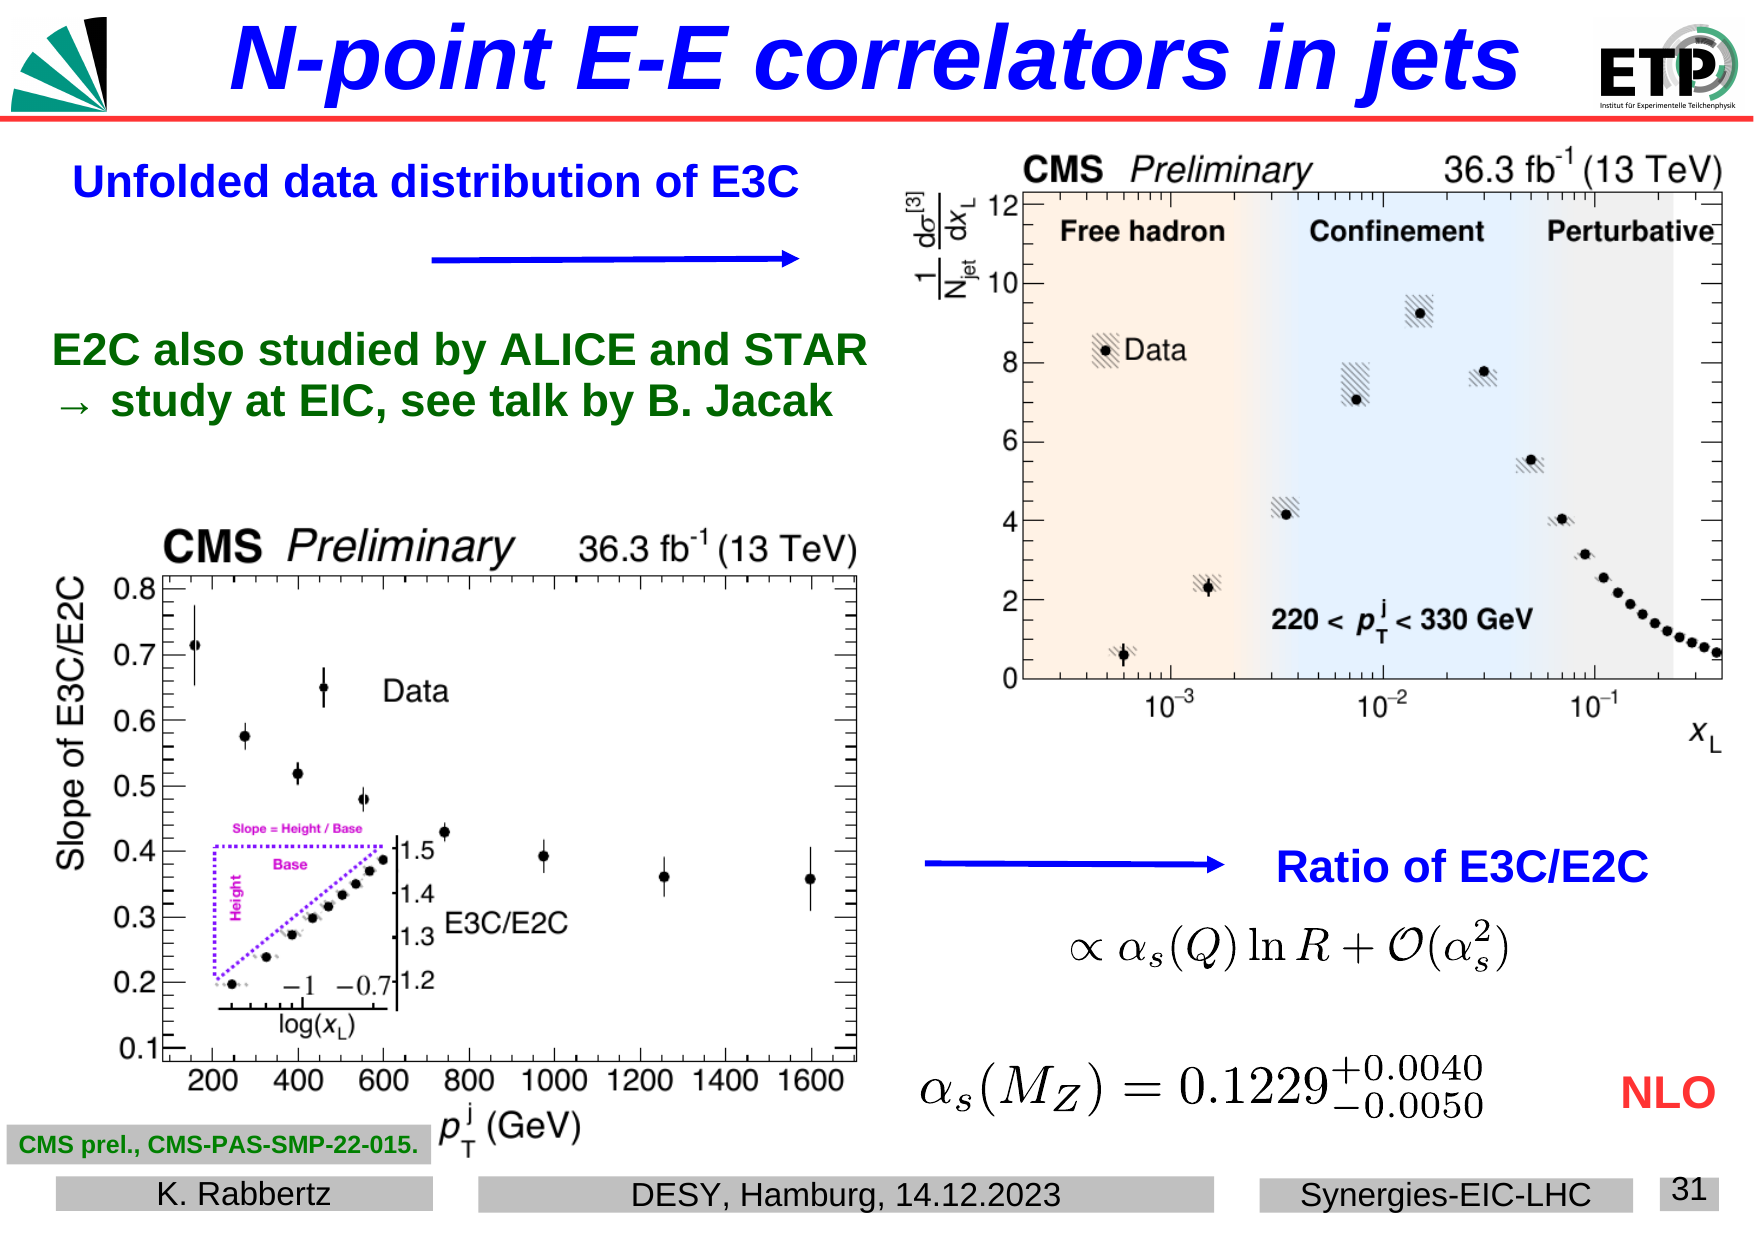

# N-point E-E correlators in jets
Unfolded data distribution of E3C
E2C also studied by ALICE and STAR
→ study at EIC, see talk by B. Jacak
Ratio of E3C/E2C
NLO
CMS prel., CMS-PAS-SMP-22-015.